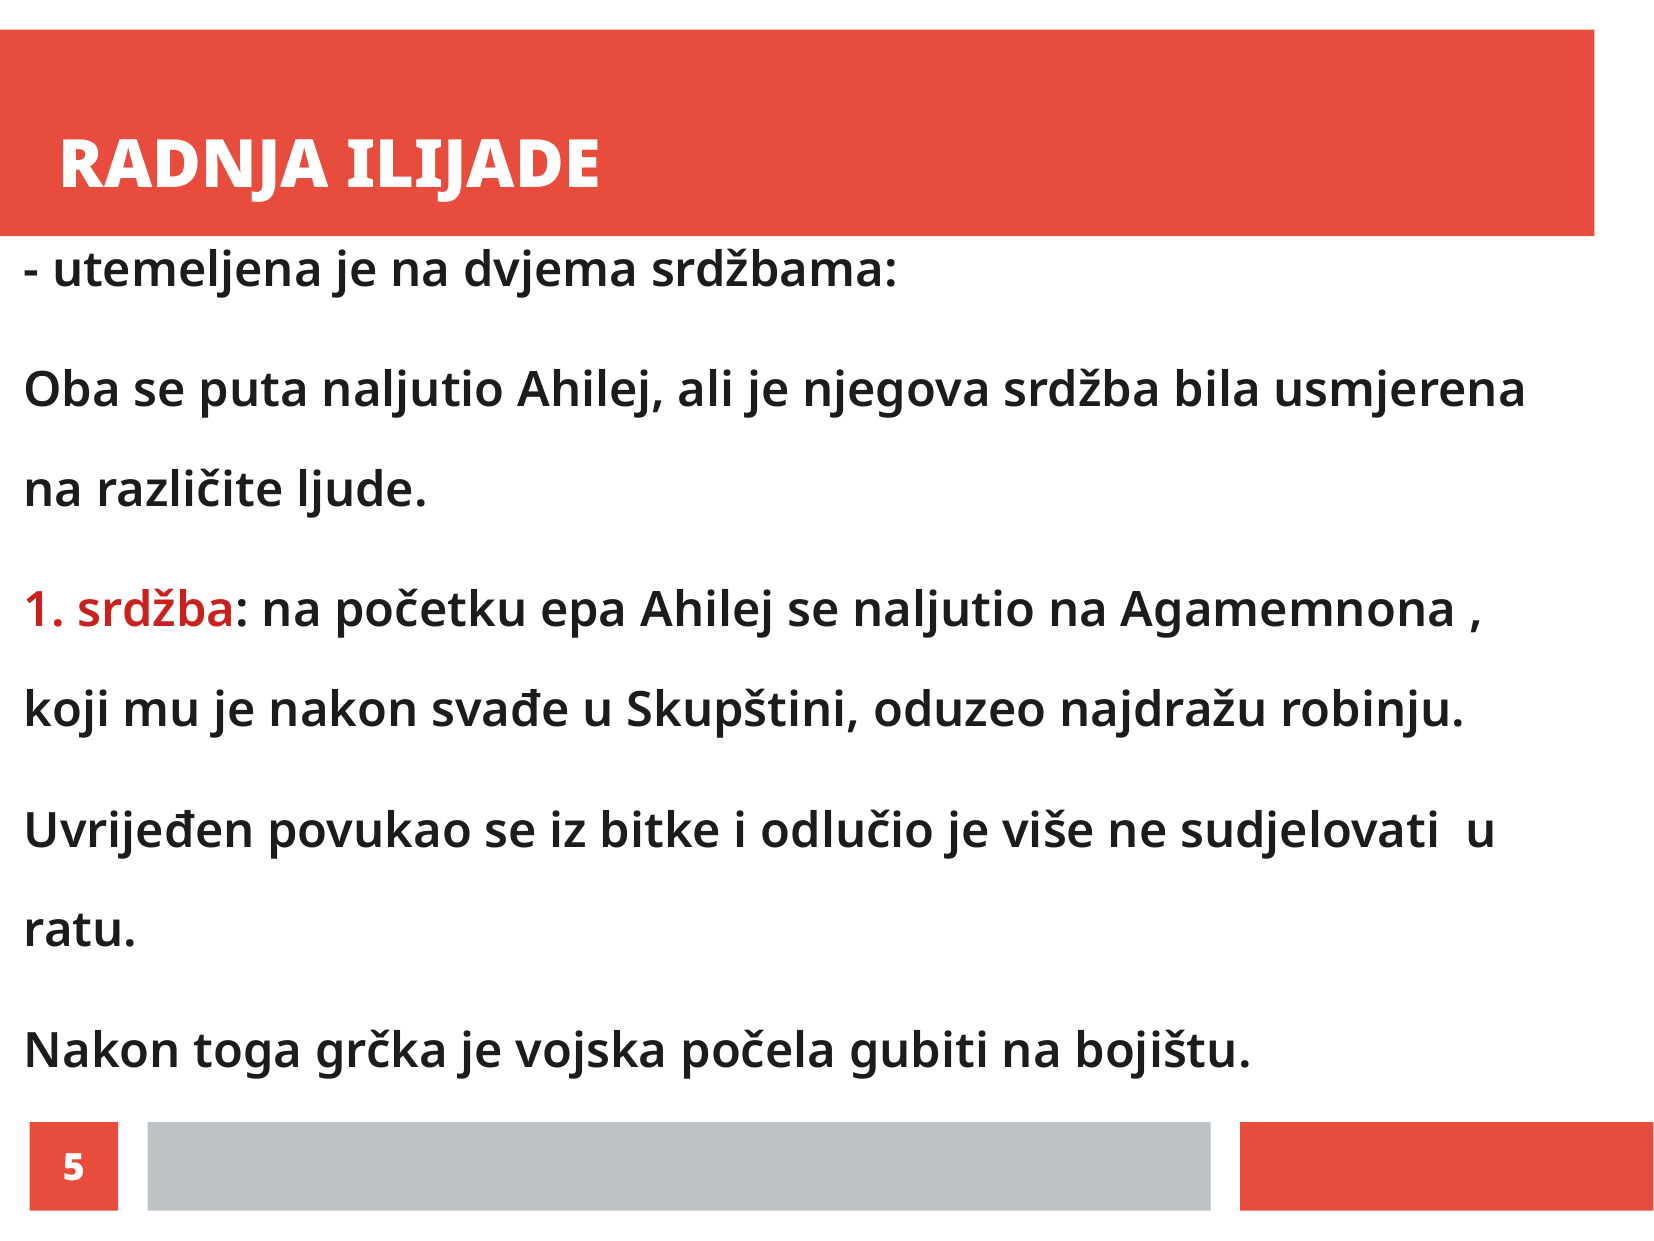

# RADNJA ILIJADE
- utemeljena je na dvjema srdžbama:
Oba se puta naljutio Ahilej, ali je njegova srdžba bila usmjerena na različite ljude.
1. srdžba: na početku epa Ahilej se naljutio na Agamemnona , koji mu je nakon svađe u Skupštini, oduzeo najdražu robinju.
Uvrijeđen povukao se iz bitke i odlučio je više ne sudjelovati u ratu.
Nakon toga grčka je vojska počela gubiti na bojištu.
5